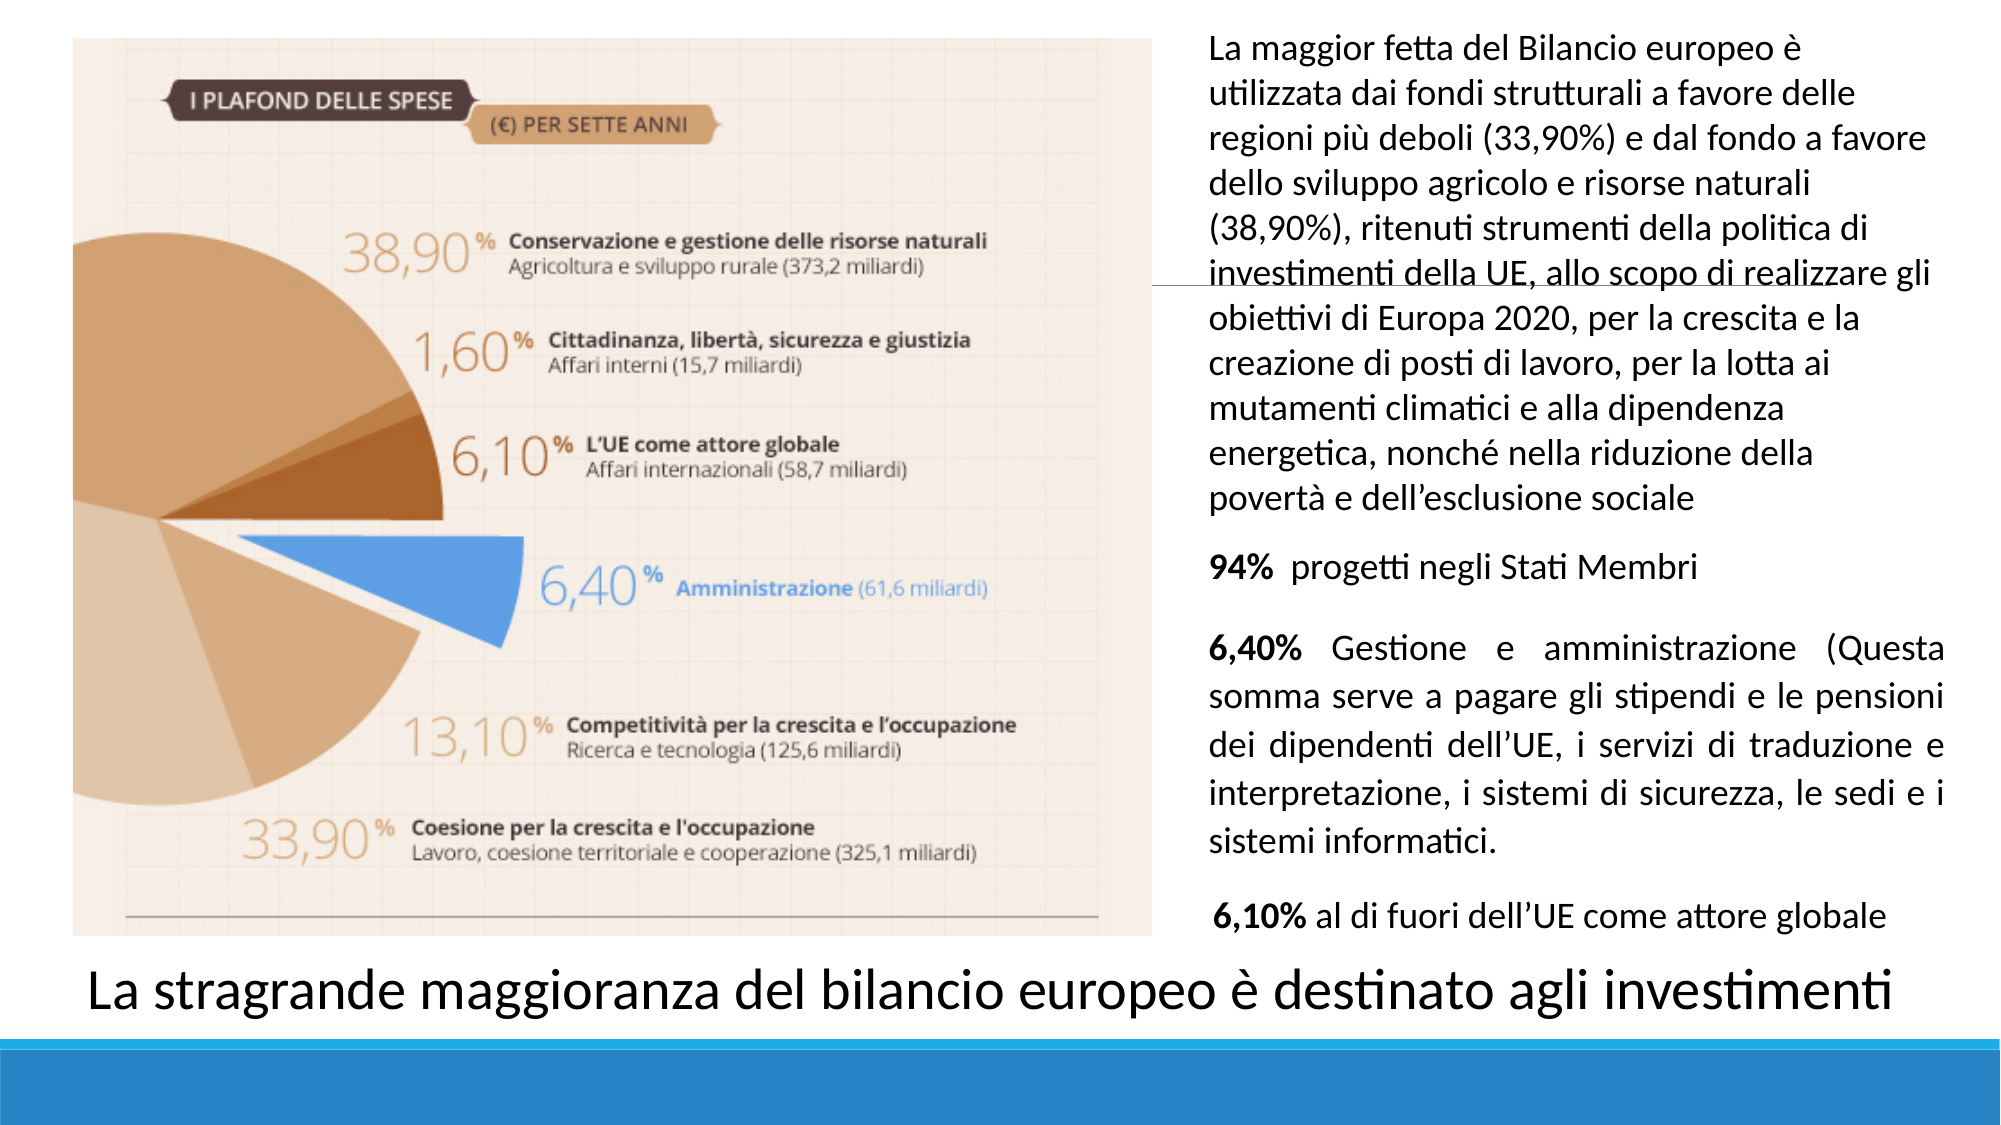

La maggior fetta del Bilancio europeo è utilizzata dai fondi strutturali a favore delle regioni più deboli (33,90%) e dal fondo a favore dello sviluppo agricolo e risorse naturali (38,90%), ritenuti strumenti della politica di investimenti della UE, allo scopo di realizzare gli obiettivi di Europa 2020, per la crescita e la creazione di posti di lavoro, per la lotta ai mutamenti climatici e alla dipendenza energetica, nonché nella riduzione della povertà e dell’esclusione sociale
94% progetti negli Stati Membri
6,40% Gestione e amministrazione (Questa somma serve a pagare gli stipendi e le pensioni dei dipendenti dell’UE, i servizi di traduzione e interpretazione, i sistemi di sicurezza, le sedi e i sistemi informatici.
6,10% al di fuori dell’UE come attore globale
La stragrande maggioranza del bilancio europeo è destinato agli investimenti